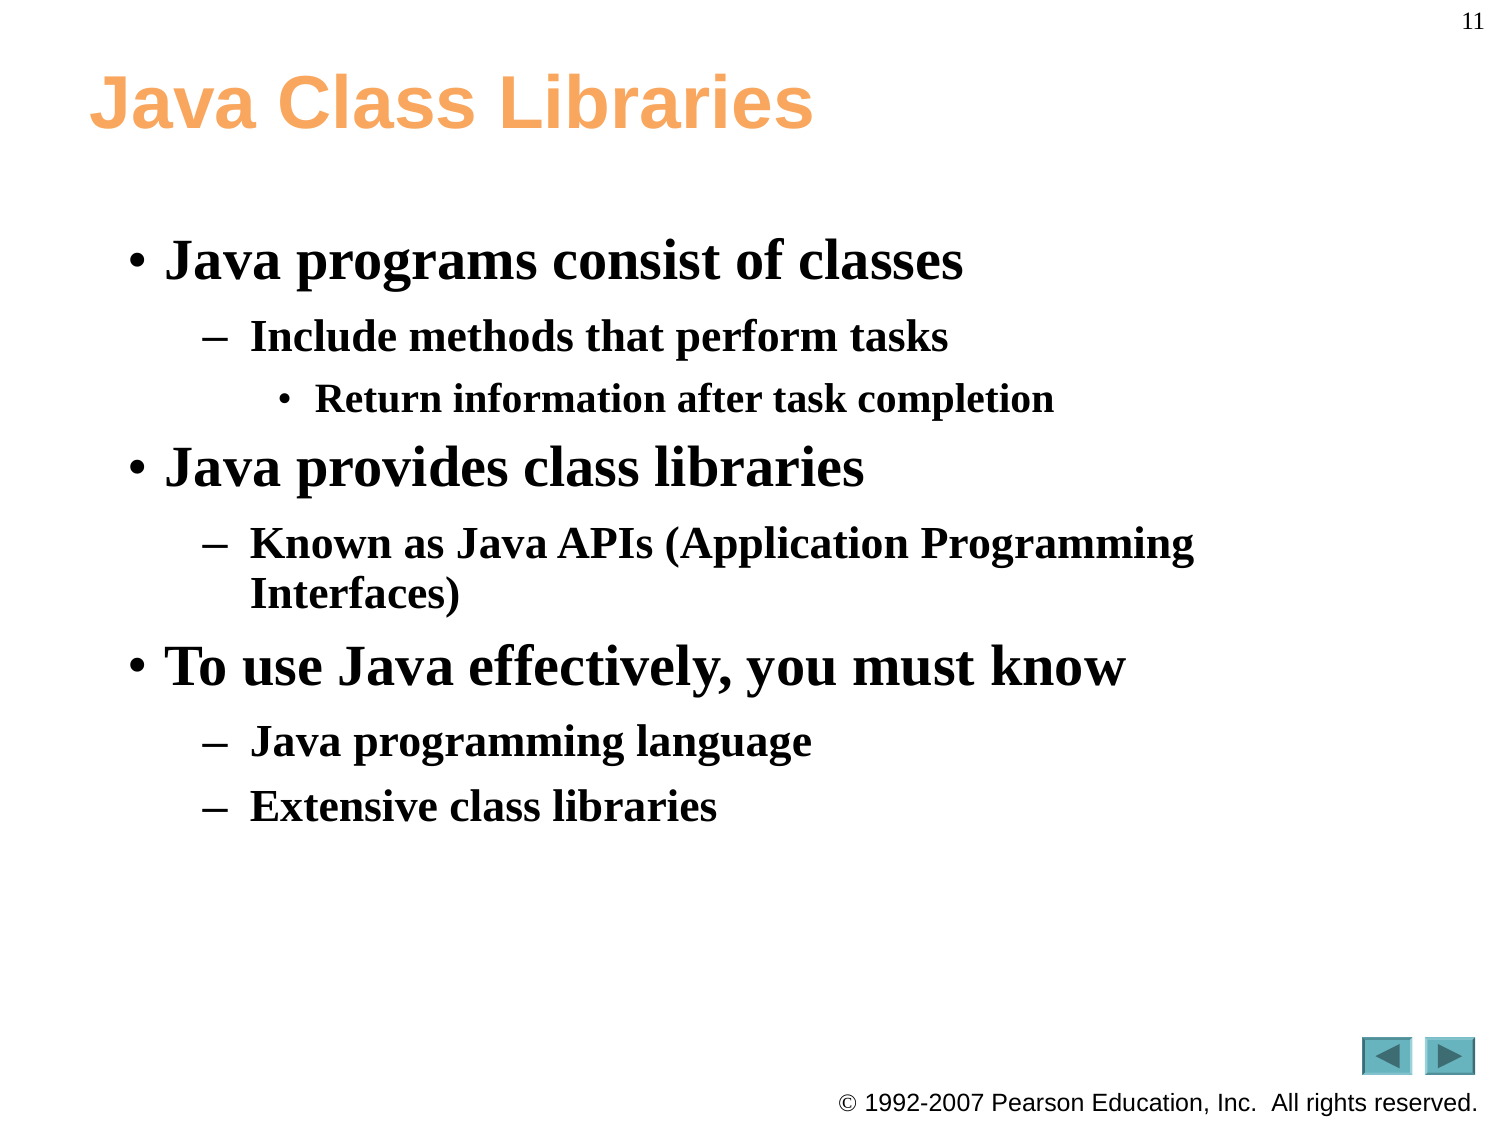

11
# Java Class Libraries
Java programs consist of classes
Include methods that perform tasks
Return information after task completion
Java provides class libraries
Known as Java APIs (Application Programming Interfaces)
To use Java effectively, you must know
Java programming language
Extensive class libraries